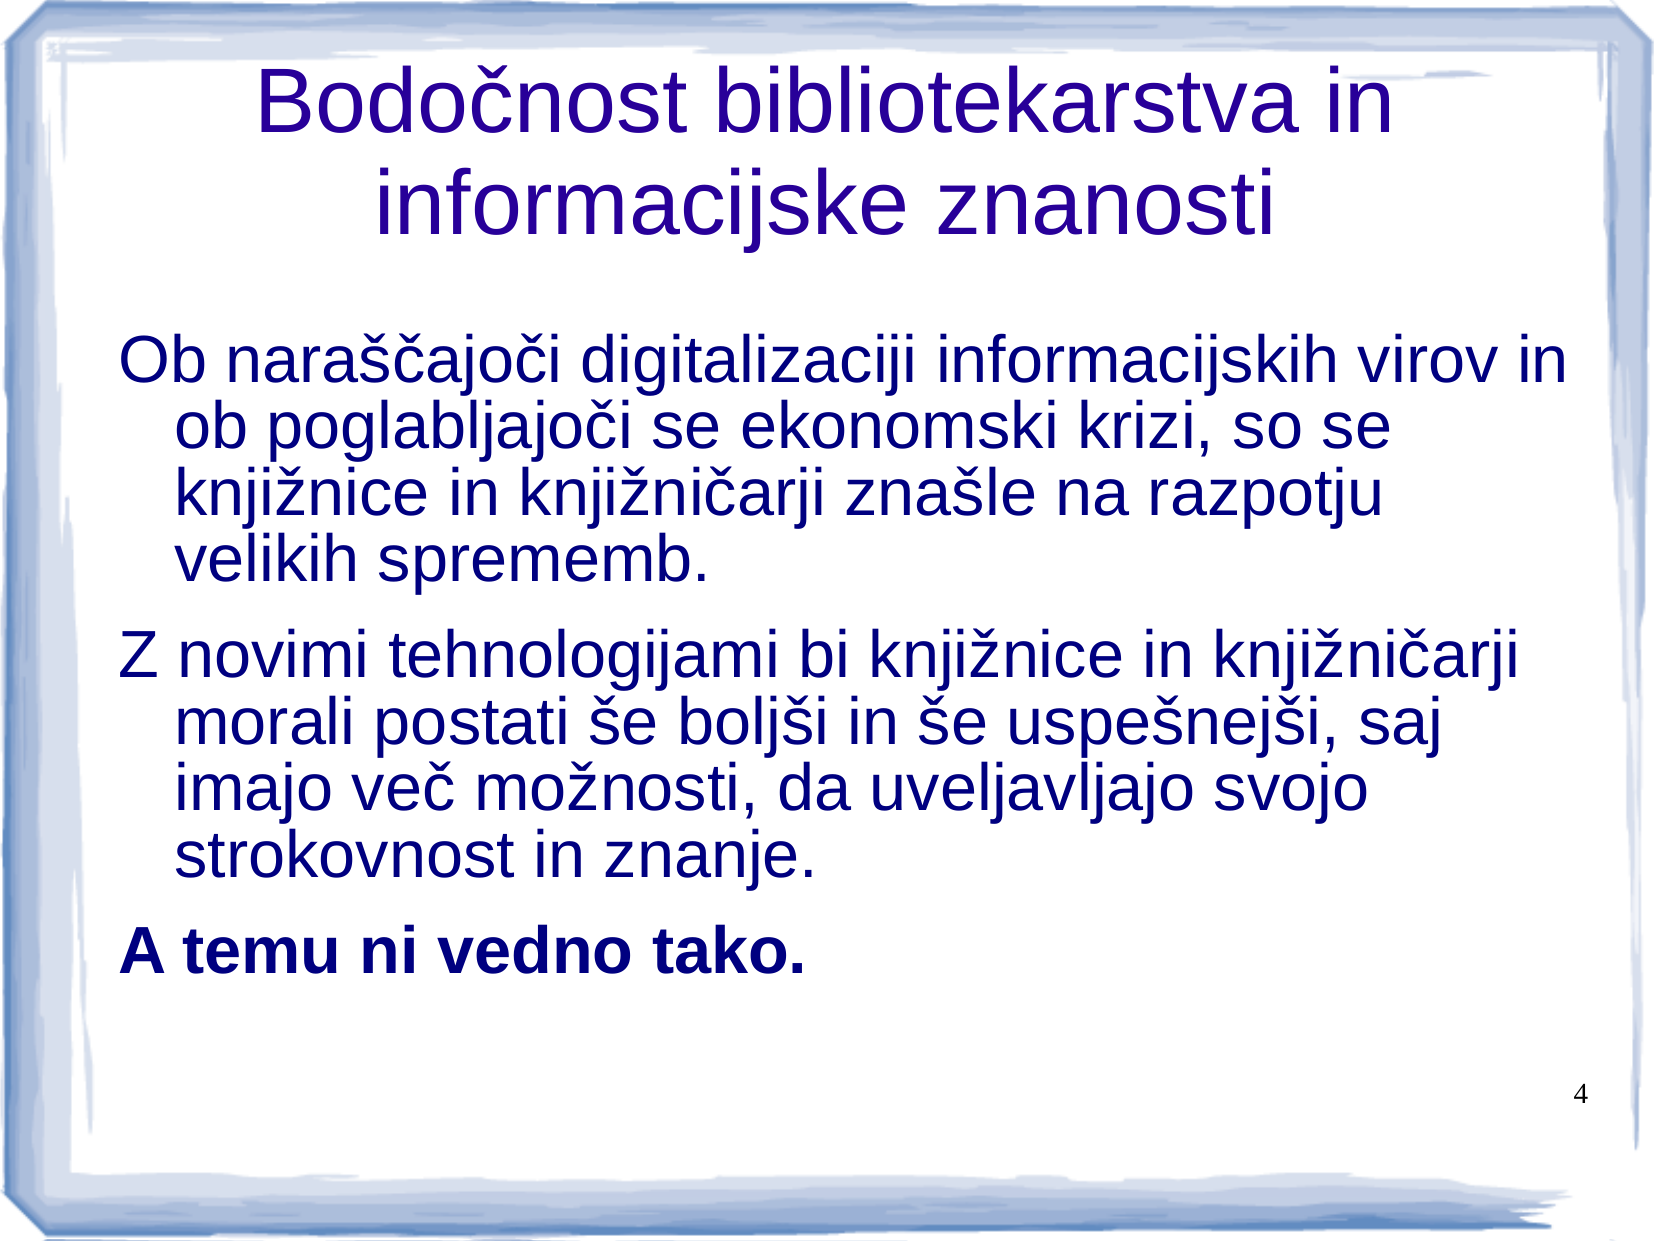

# Bodočnost bibliotekarstva in informacijske znanosti
Ob naraščajoči digitalizaciji informacijskih virov in ob poglabljajoči se ekonomski krizi, so se knjižnice in knjižničarji znašle na razpotju velikih sprememb.
Z novimi tehnologijami bi knjižnice in knjižničarji morali postati še boljši in še uspešnejši, saj imajo več možnosti, da uveljavljajo svojo strokovnost in znanje.
A temu ni vedno tako.